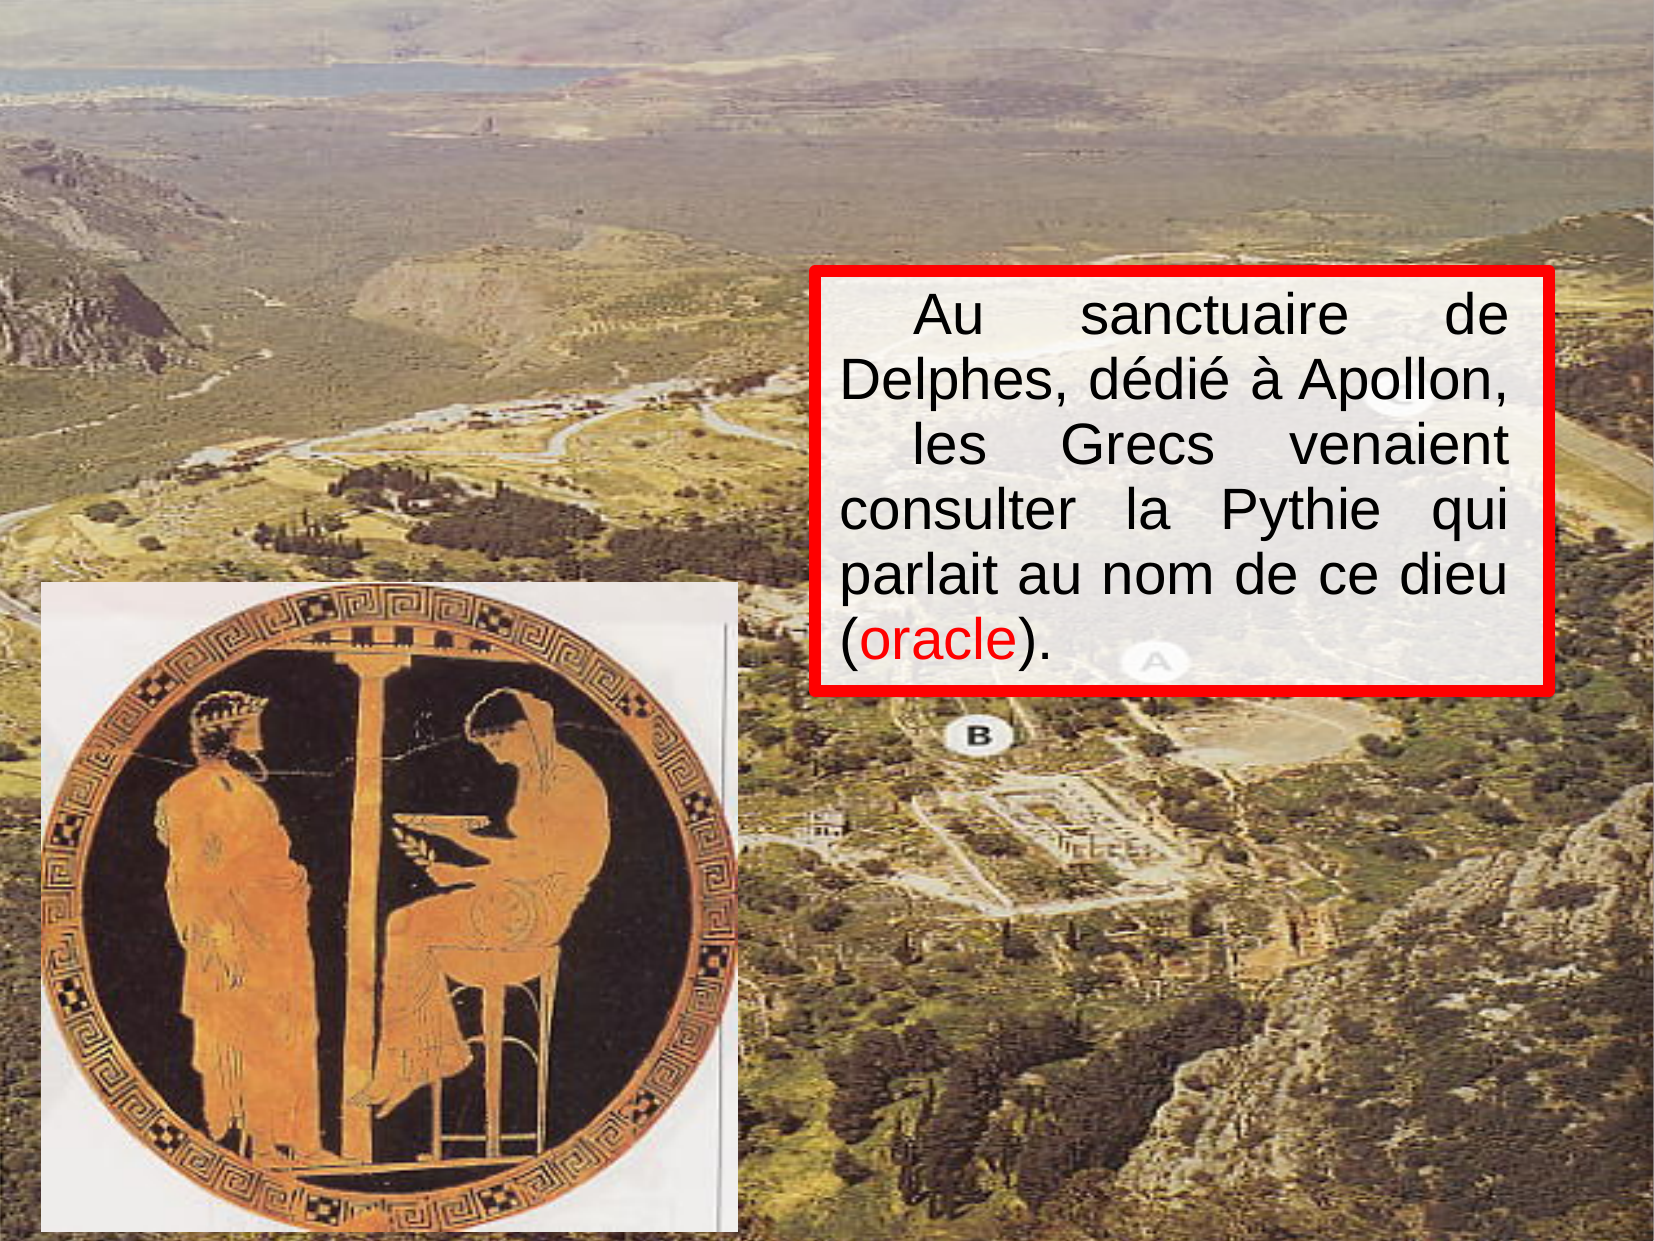

Au sanctuaire de Delphes, dédié à Apollon, les Grecs venaient consulter la Pythie qui parlait au nom de ce dieu (oracle).